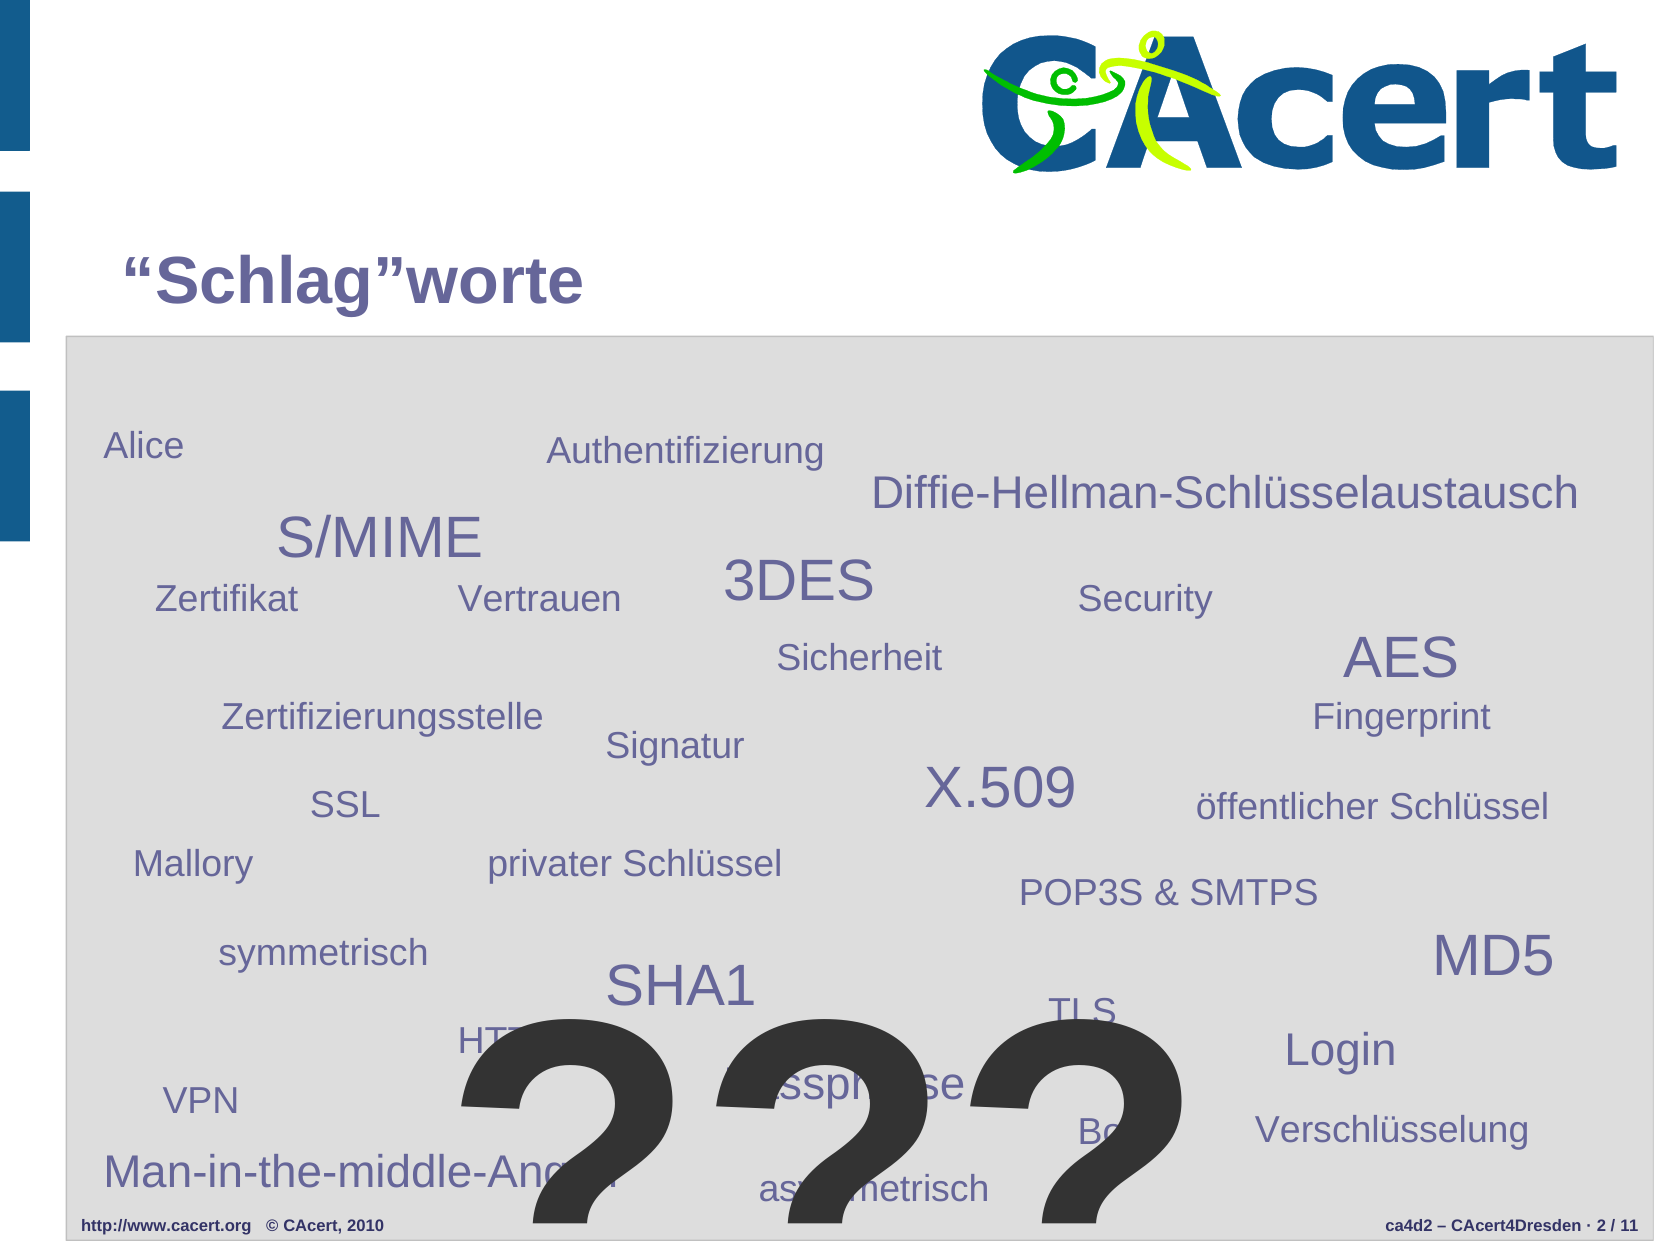

# “Schlag”worte
Alice
Authentifizierung
Diffie-Hellman-Schlüsselaustausch
S/MIME
3DES
???
Zertifikat
Vertrauen
Security
AES
Sicherheit
Zertifizierungsstelle
Fingerprint
Signatur
X.509
SSL
öffentlicher Schlüssel
Mallory
privater Schlüssel
POP3S & SMTPS
MD5
symmetrisch
SHA1
TLS
Login
HTTPS
Passphrase
VPN
Verschlüsselung
Bob
Man-in-the-middle-Angriff
asymmetrisch